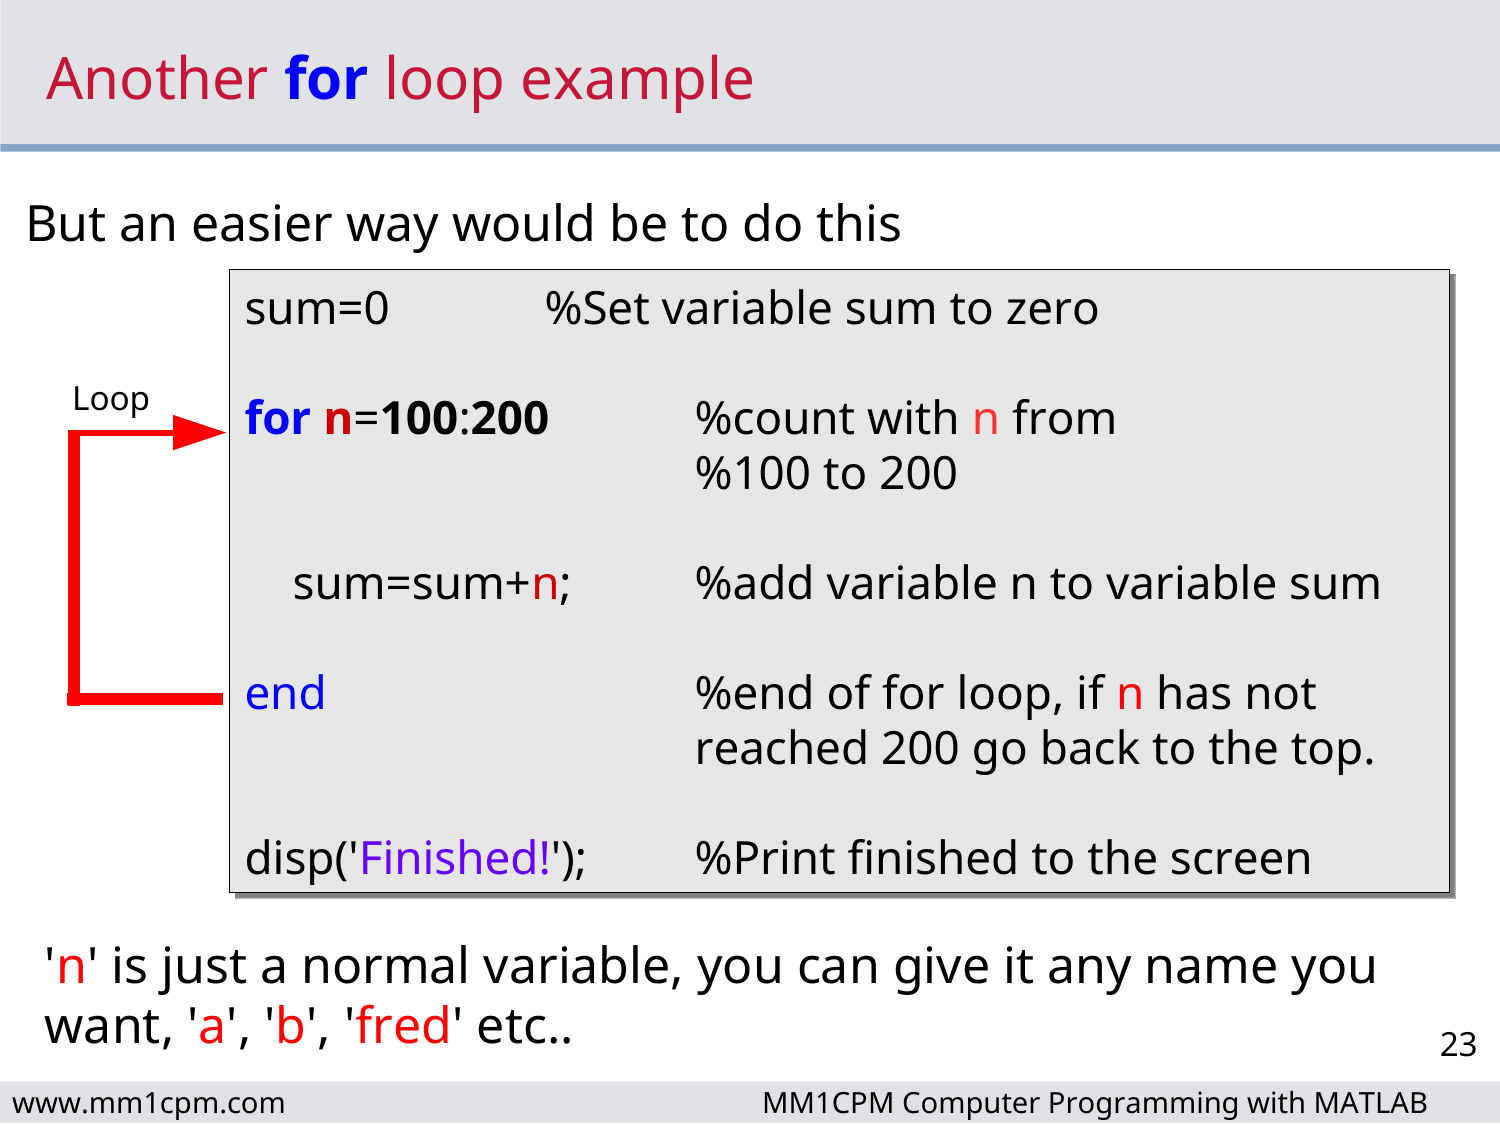

# Another for loop example
But an easier way would be to do this
sum=0		%Set variable sum to zero
for n=100:200	%count with n from
			%100 to 200
 sum=sum+n;	%add variable n to variable sum
end			%end of for loop, if n has not
			reached 200 go back to the top.
disp('Finished!');	%Print finished to the screen
Loop
'n' is just a normal variable, you can give it any name you want, 'a', 'b', 'fred' etc..